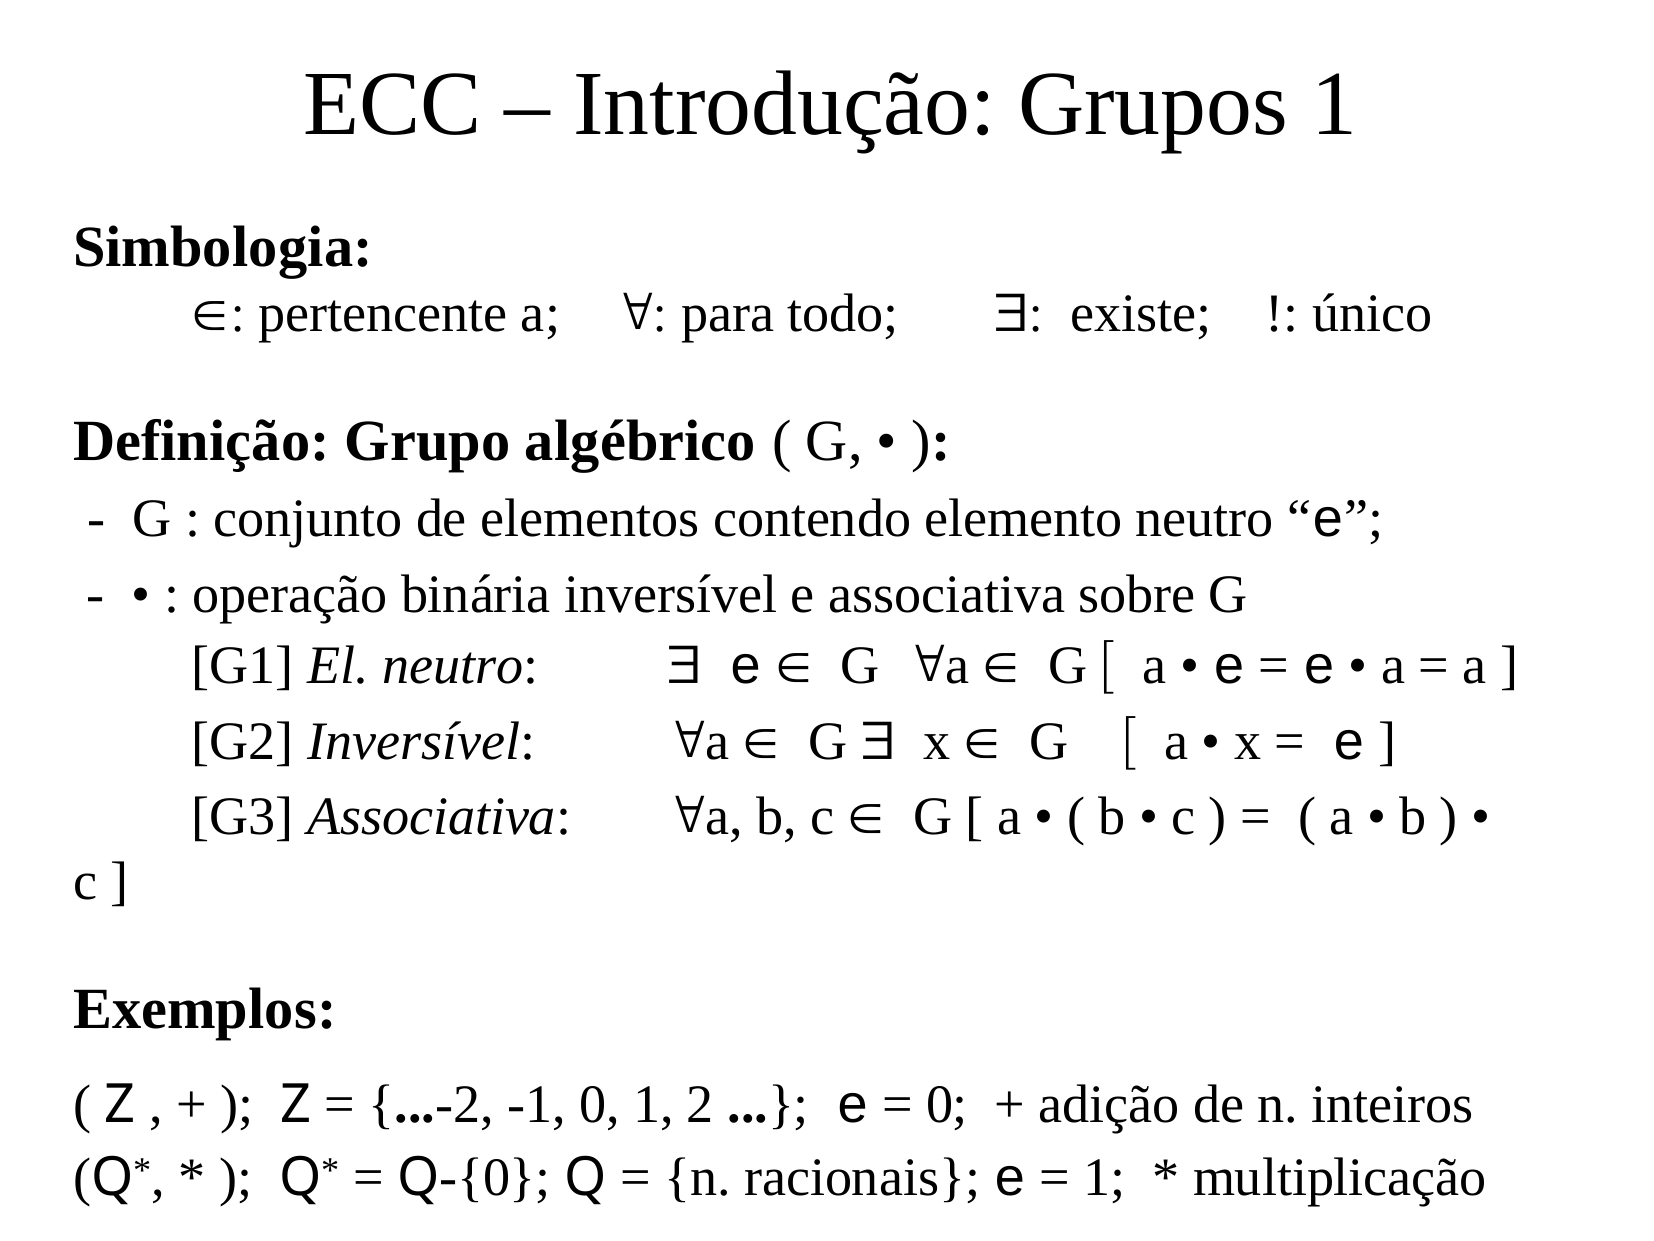

# ECC – Introdução: Grupos 1
Simbologia:
 	Î: pertencente a; ": para todo; $: existe; !: único
Definição: Grupo algébrico ( G, • ):
 - G : conjunto de elementos contendo elemento neutro “e”;
 - • : operação binária inversível e associativa sobre G
 	[G1] El. neutro: 	$ e Î G "a Î G [ a • e = e • a = a ]
	[G2] Inversível:		"a Î G $ x Î G [ a • x = e ]
 	[G3] Associativa: 	"a, b, c Î G [ a • ( b • c ) = ( a • b ) • c ]
Exemplos:
( Z , + ); Z = {...-2, -1, 0, 1, 2 ...}; e = 0; + adição de n. inteiros
(Q*, * ); Q* = Q-{0}; Q = {n. racionais}; e = 1; * multiplicação